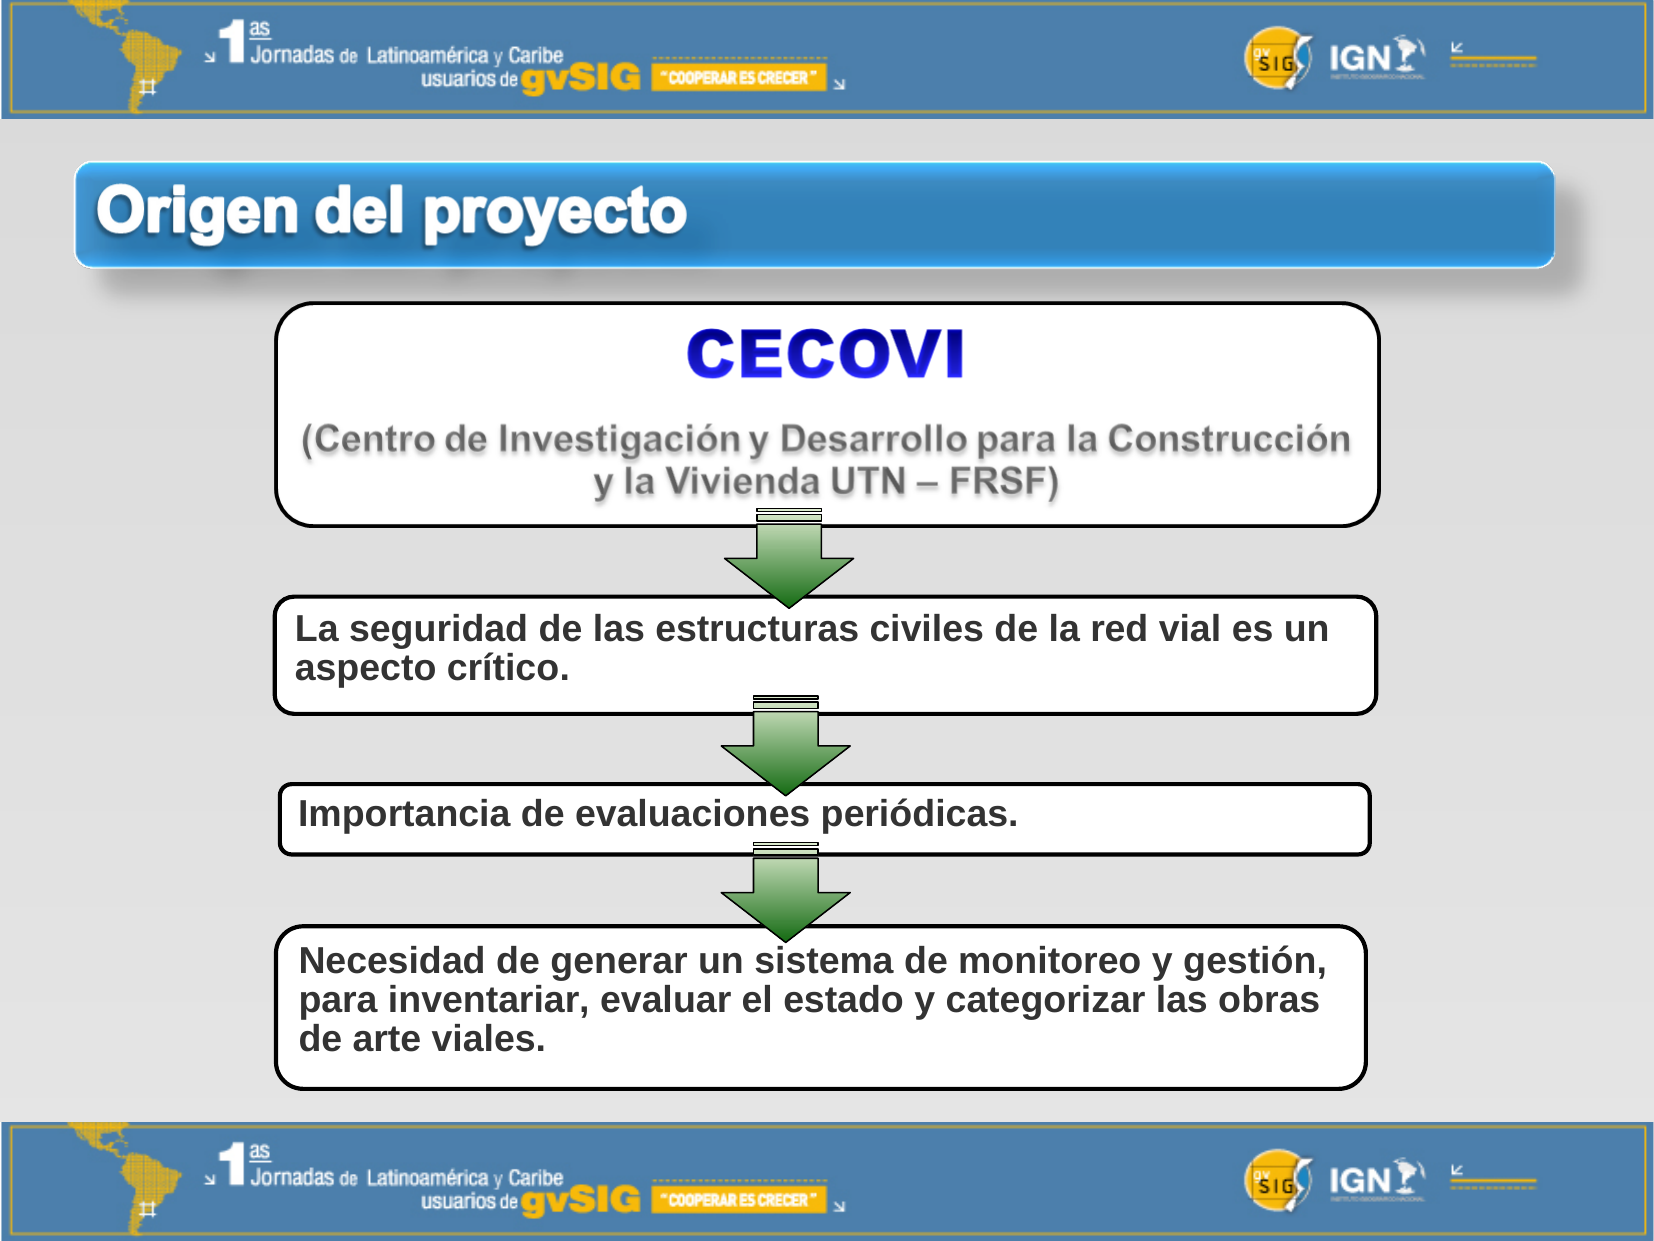

La seguridad de las estructuras civiles de la red vial es un
aspecto crítico.
Importancia de evaluaciones periódicas.
Necesidad de generar un sistema de monitoreo y gestión,
para inventariar, evaluar el estado y categorizar las obras
de arte viales.